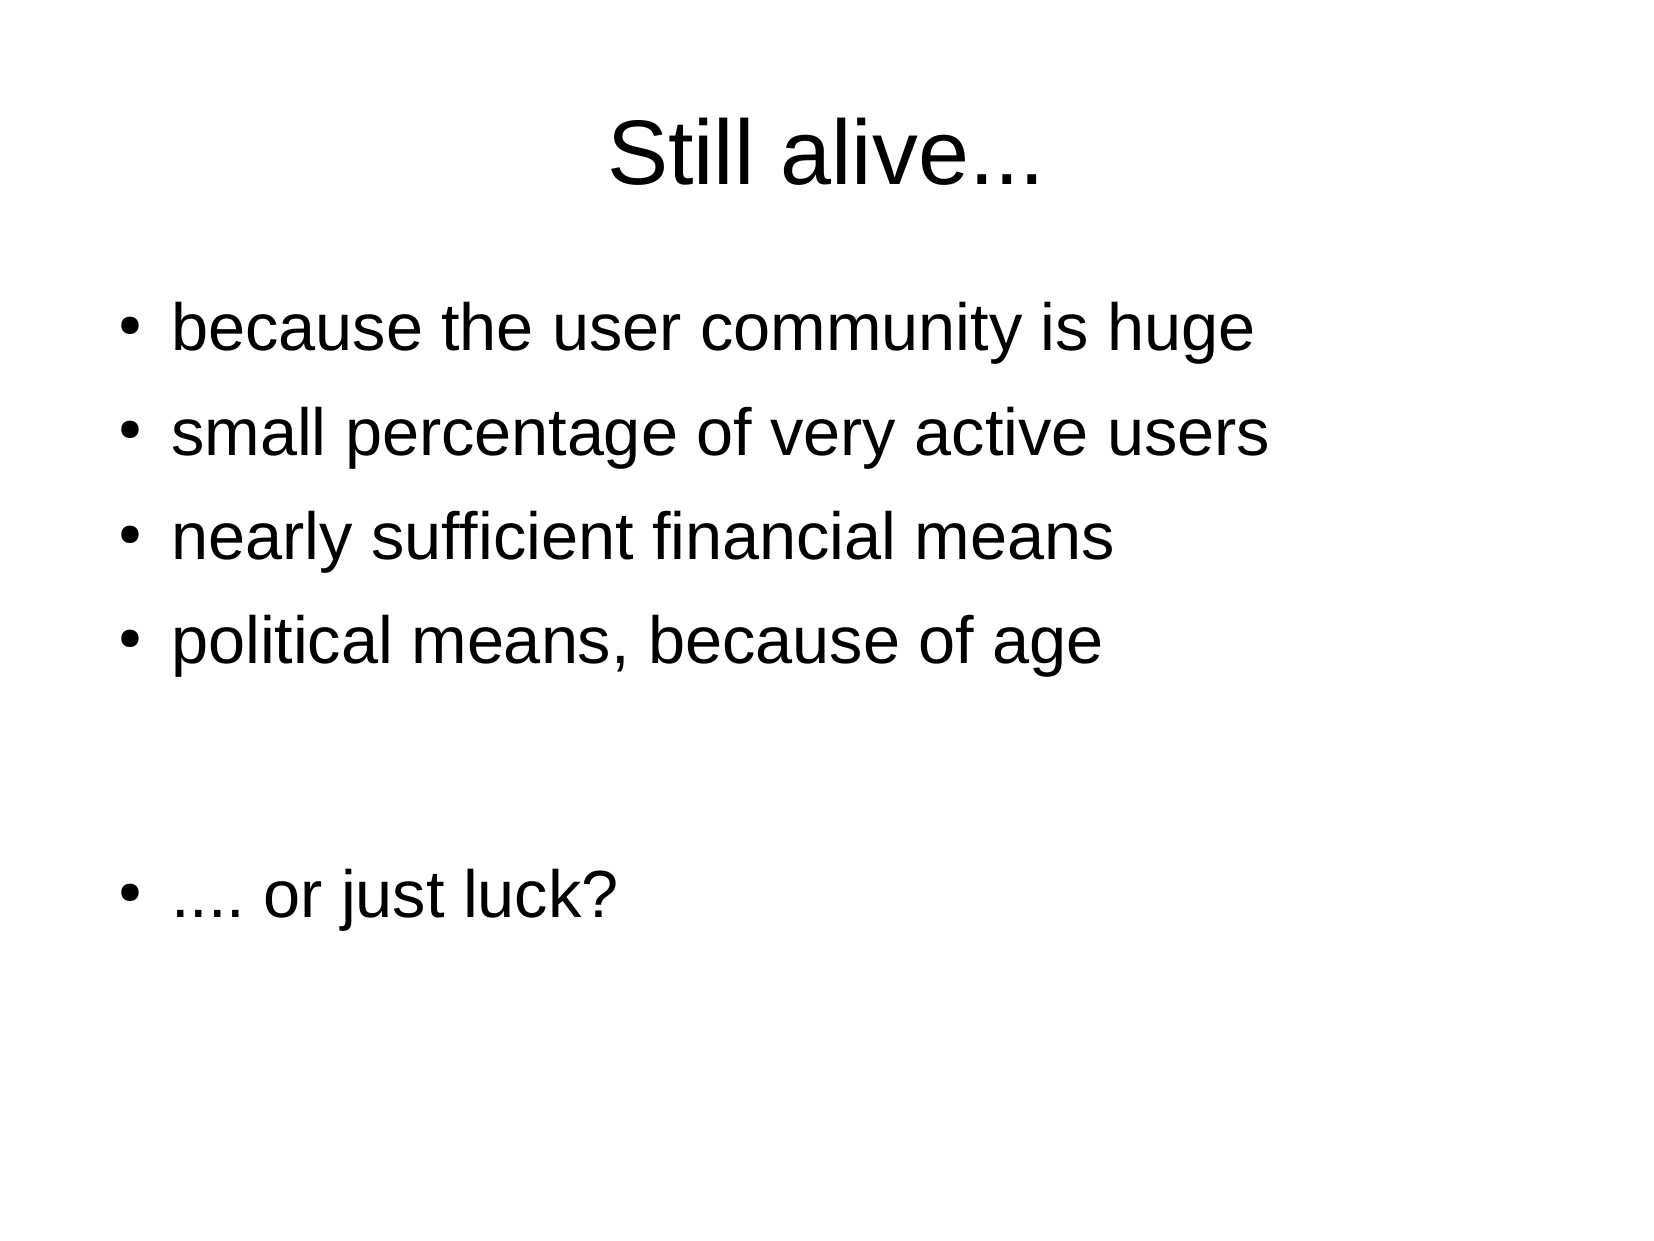

# Still alive...
because the user community is huge
small percentage of very active users
nearly sufficient financial means
political means, because of age
.... or just luck?